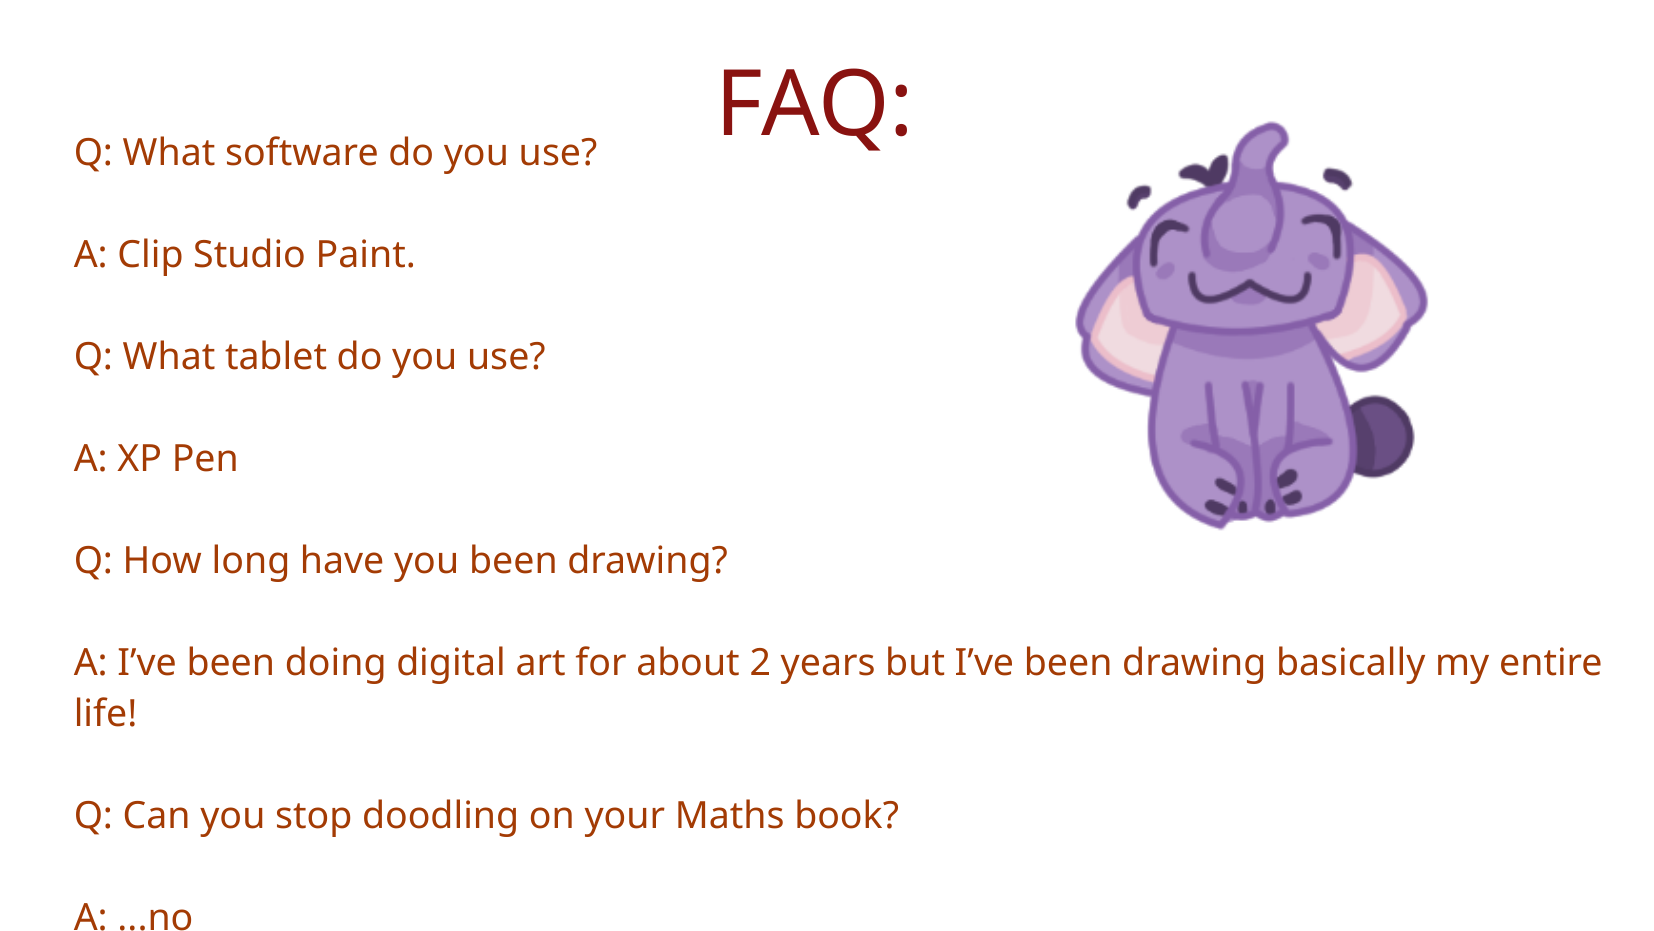

# FAQ:
Q: What software do you use?
A: Clip Studio Paint.
Q: What tablet do you use?
A: XP Pen
Q: How long have you been drawing?
A: I’ve been doing digital art for about 2 years but I’ve been drawing basically my entire life!
Q: Can you stop doodling on your Maths book?
A: ...no